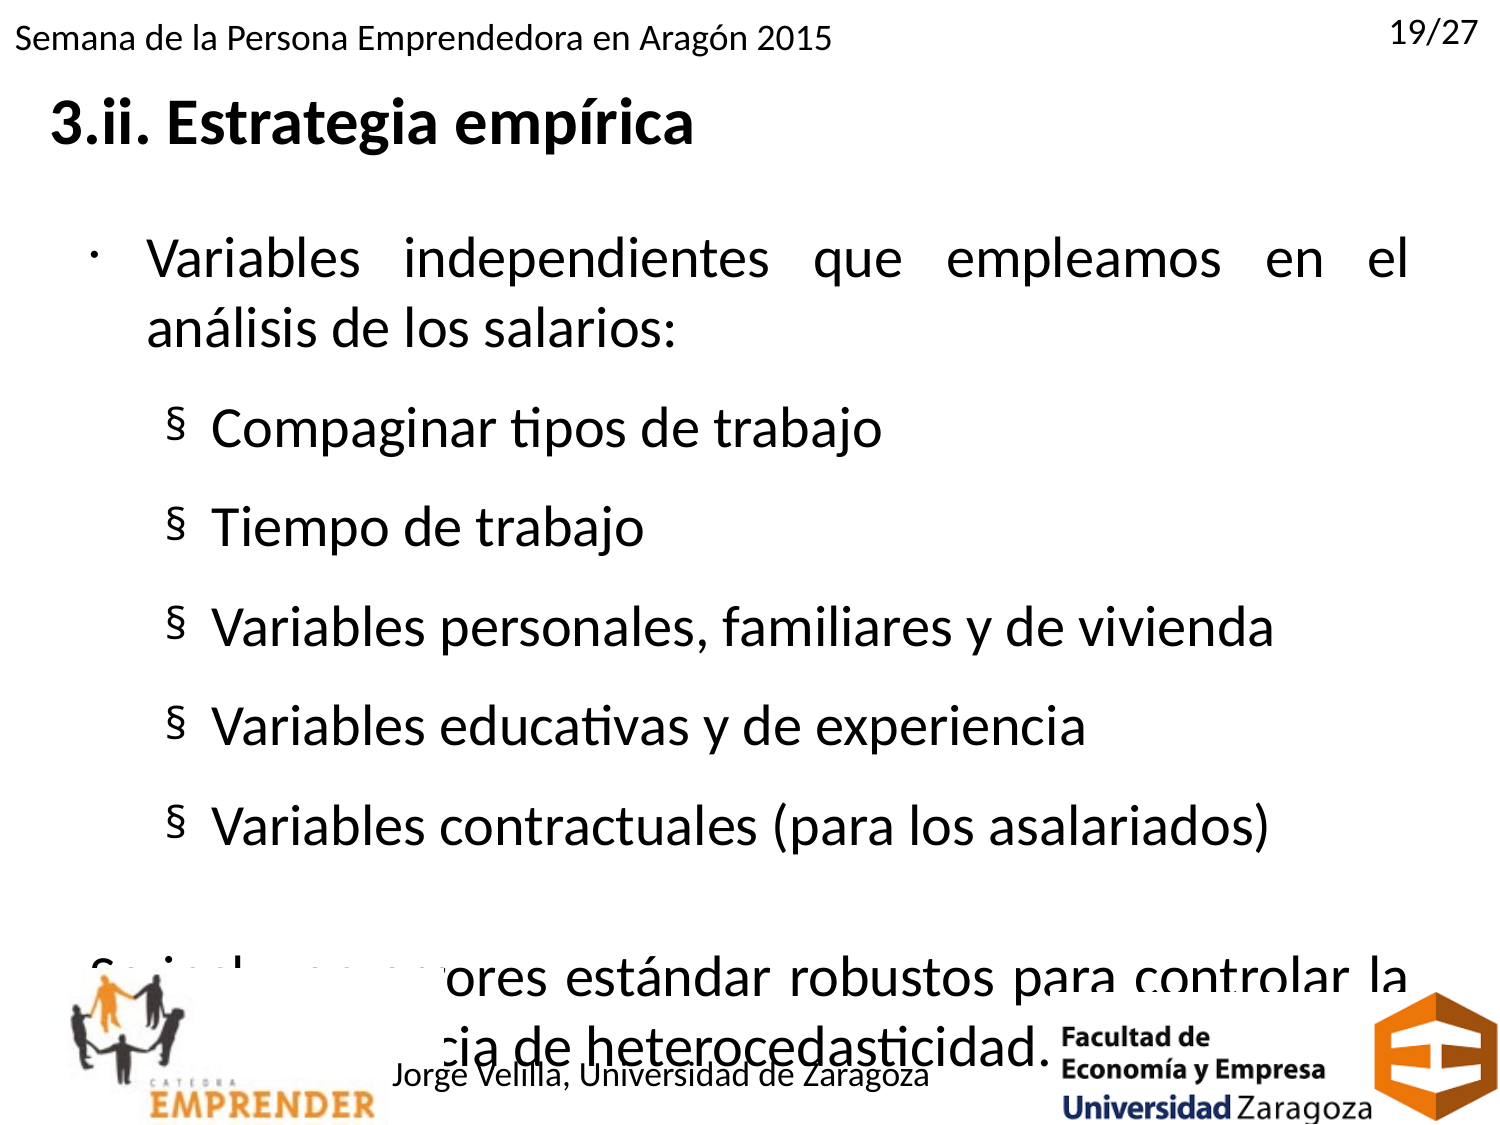

Semana de la Persona Emprendedora en Aragón 2015
3.ii. Estrategia empírica
# Variables independientes que empleamos en el análisis de los salarios:
Compaginar tipos de trabajo
Tiempo de trabajo
Variables personales, familiares y de vivienda
Variables educativas y de experiencia
Variables contractuales (para los asalariados)
Se incluyen errores estándar robustos para controlar la posible presencia de heterocedasticidad.
Jorge Velilla, Universidad de Zaragoza